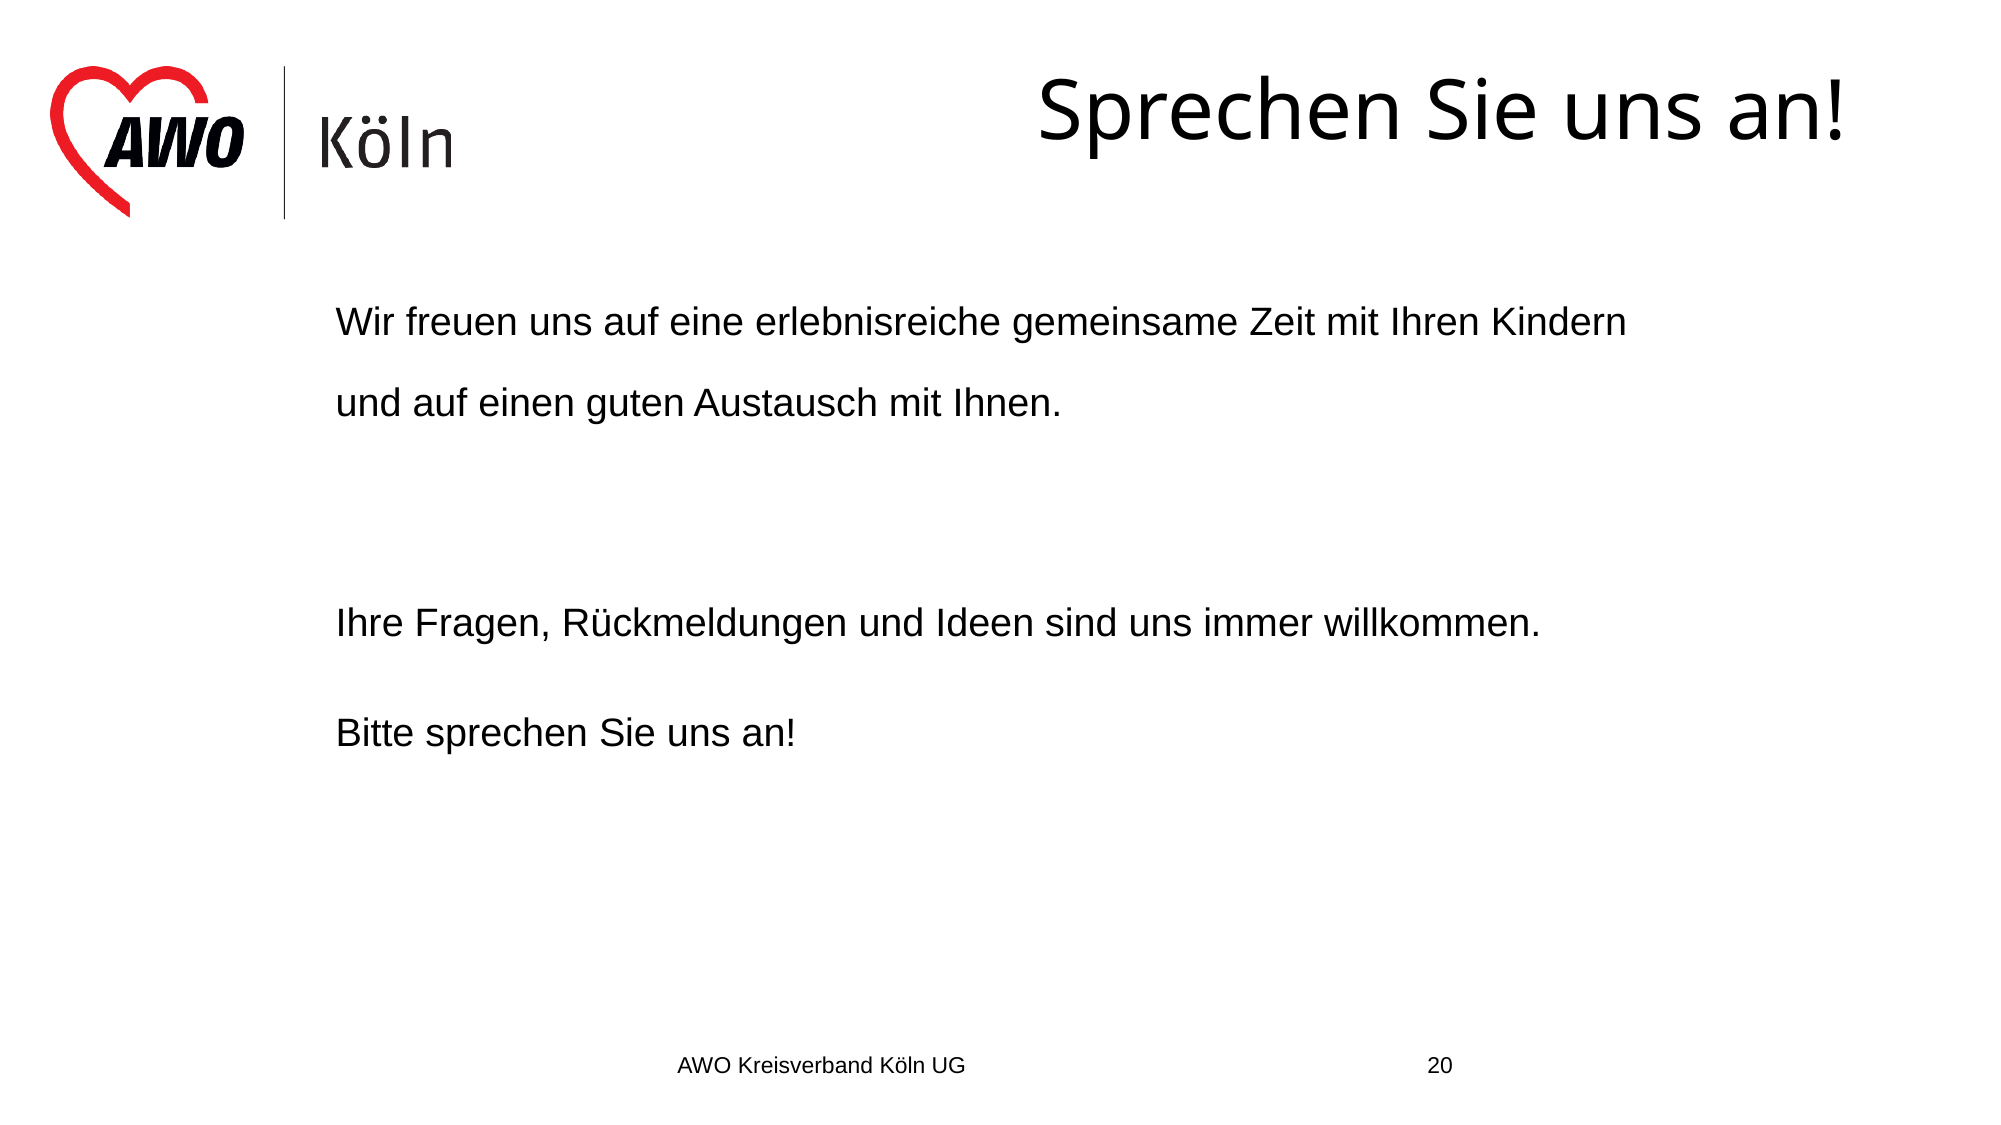

Sprechen Sie uns an!
# Wir freuen uns auf eine erlebnisreiche gemeinsame Zeit mit Ihren Kindern und auf einen guten Austausch mit Ihnen.
Ihre Fragen, Rückmeldungen und Ideen sind uns immer willkommen.
Bitte sprechen Sie uns an!
AWO Kreisverband Köln UG